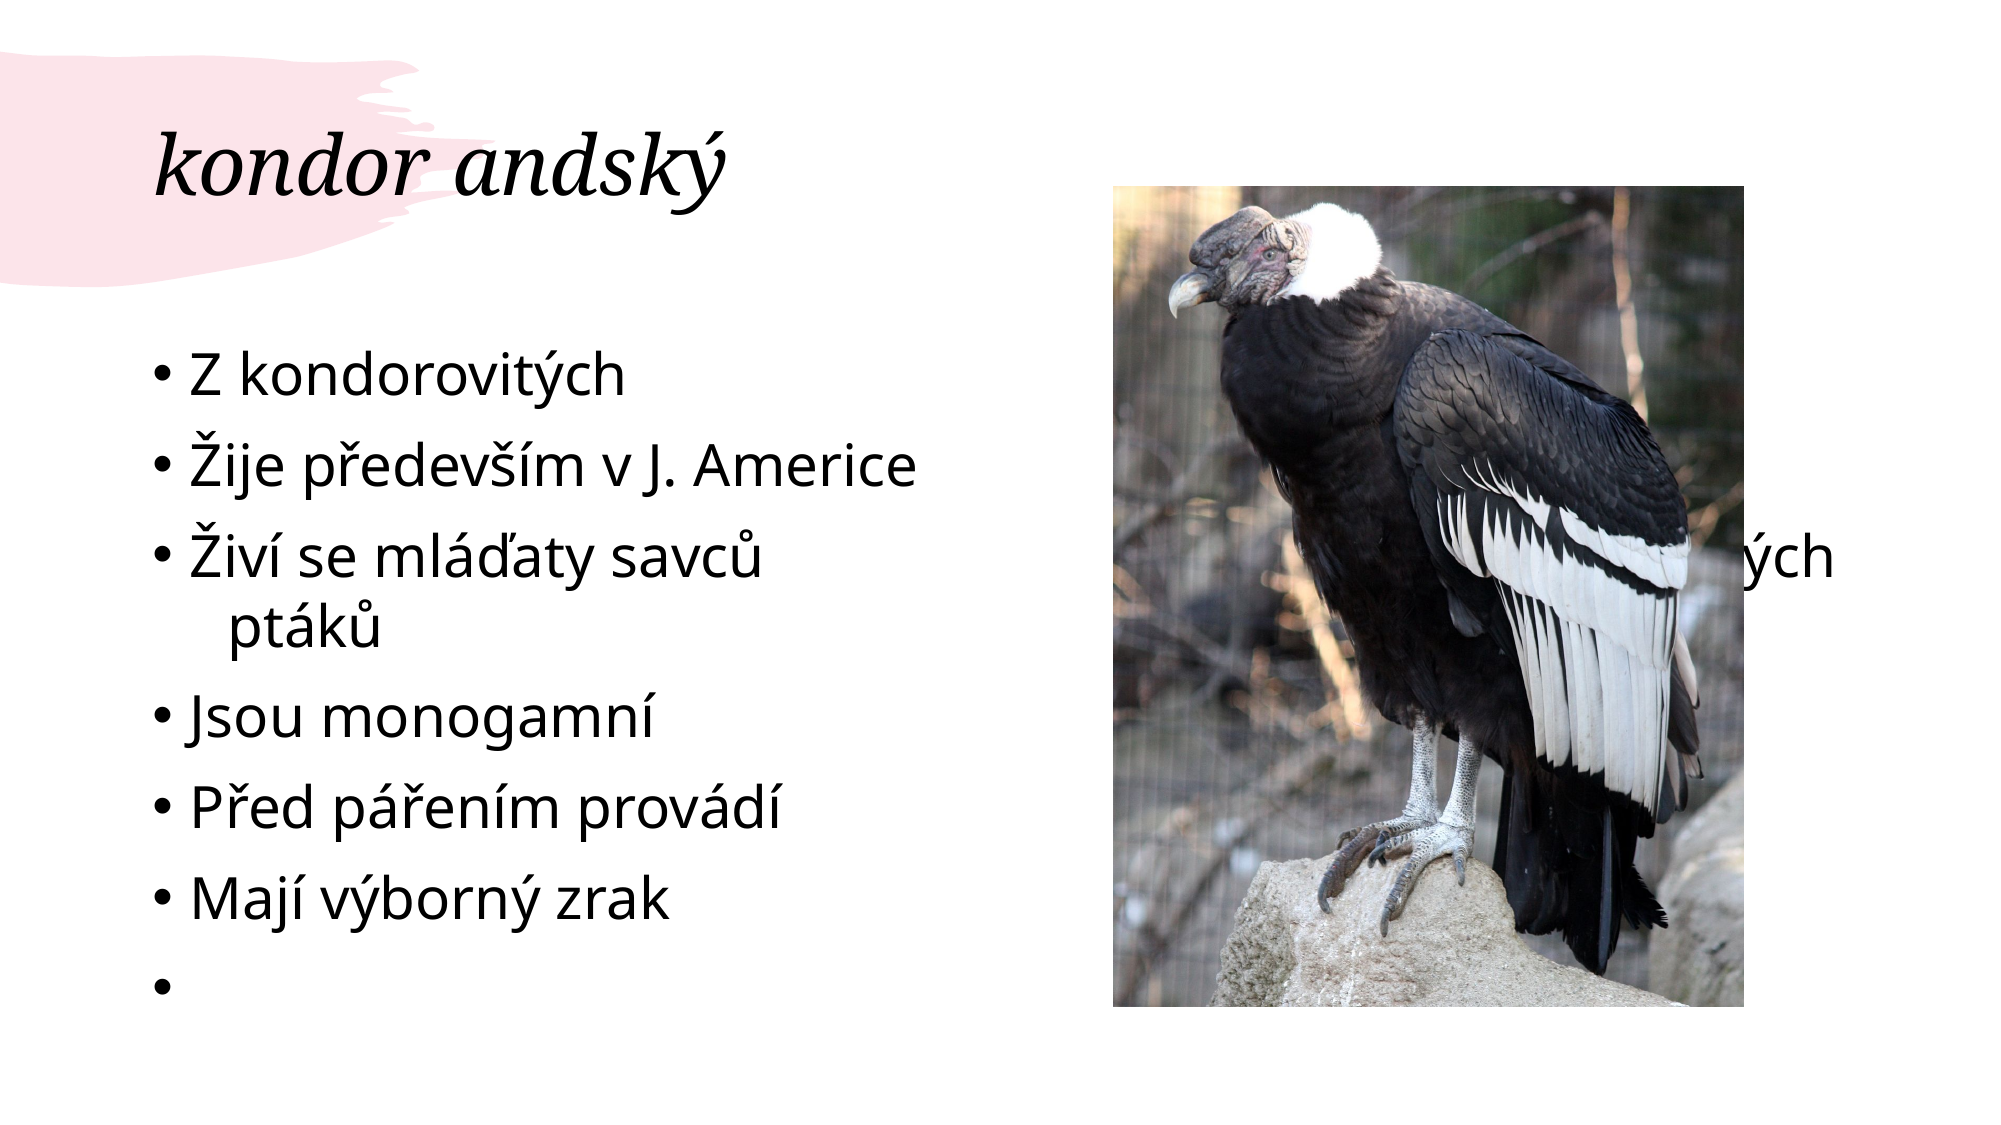

# kondor andský
Z kondorovitých
Žije především v J. Americe
Živí se mláďaty savců 				 a vejci jiných ptáků
Jsou monogamní
Před pářením provádí 						 rituální tance
Mají výborný zrak